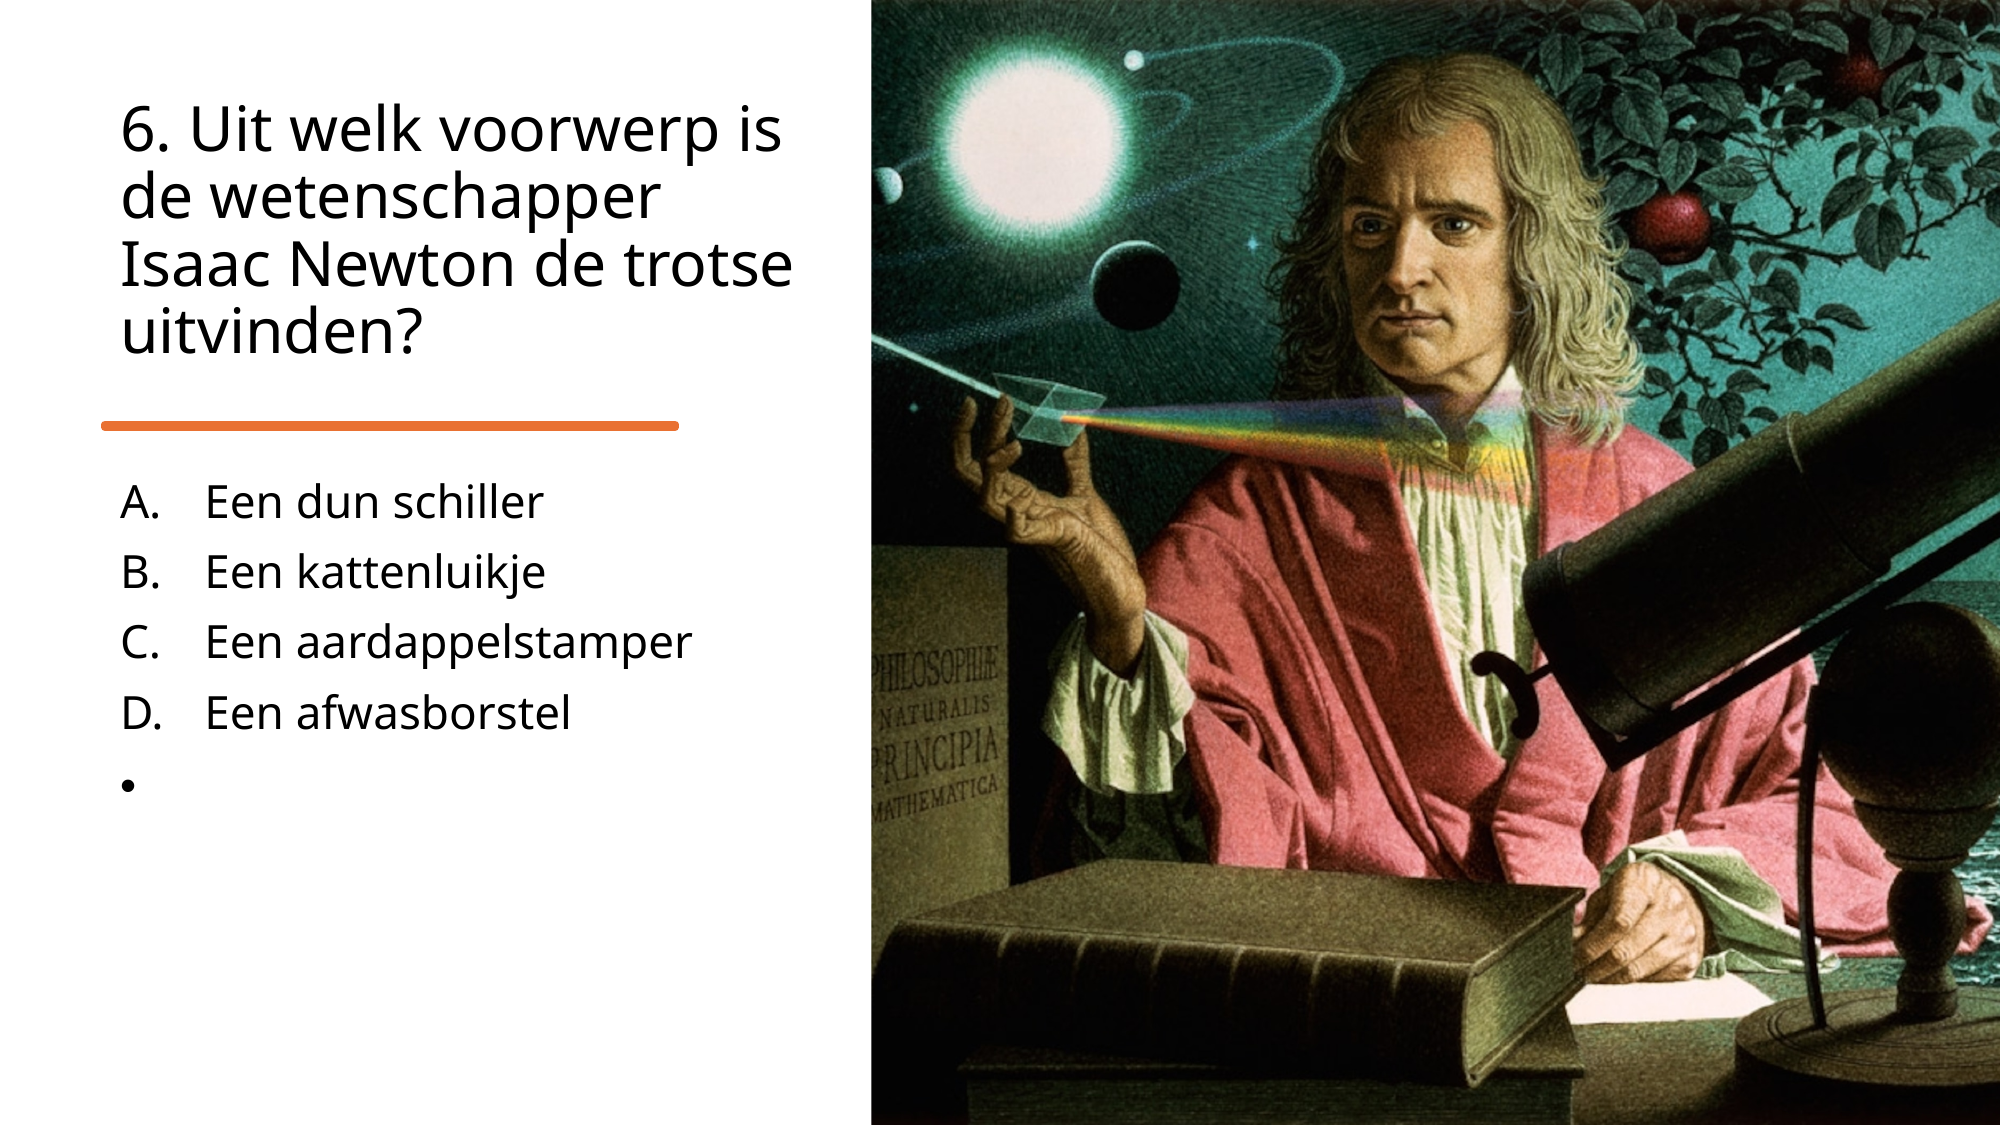

# 6. Uit welk voorwerp is de wetenschapper Isaac Newton de trotse uitvinden?
Een dun schiller
Een kattenluikje
Een aardappelstamper
Een afwasborstel